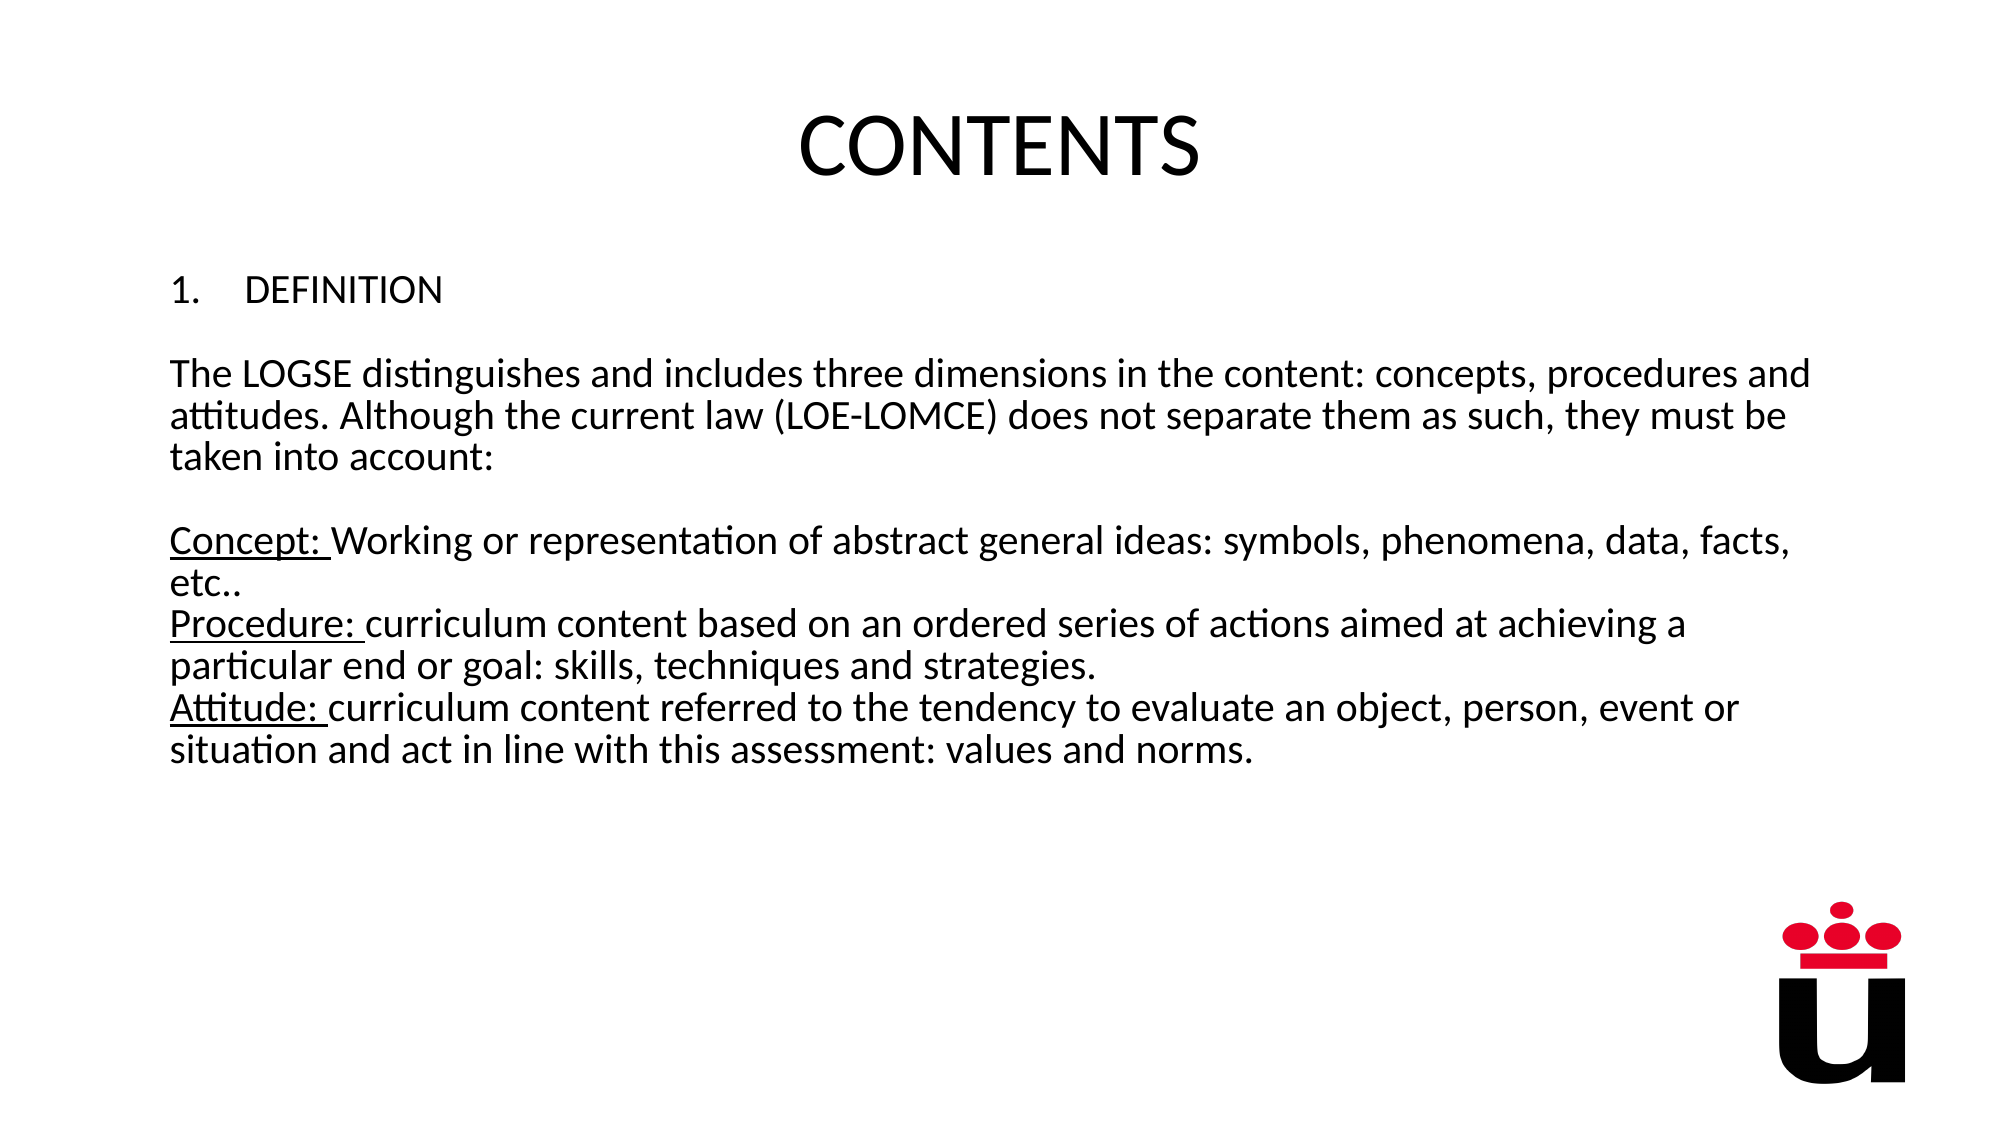

# CONTENTS
DEFINITION
The LOGSE distinguishes and includes three dimensions in the content: concepts, procedures and attitudes. Although the current law (LOE-LOMCE) does not separate them as such, they must be taken into account:
Concept: Working or representation of abstract general ideas: symbols, phenomena, data, facts, etc..
Procedure: curriculum content based on an ordered series of actions aimed at achieving a particular end or goal: skills, techniques and strategies.
Attitude: curriculum content referred to the tendency to evaluate an object, person, event or situation and act in line with this assessment: values and norms.